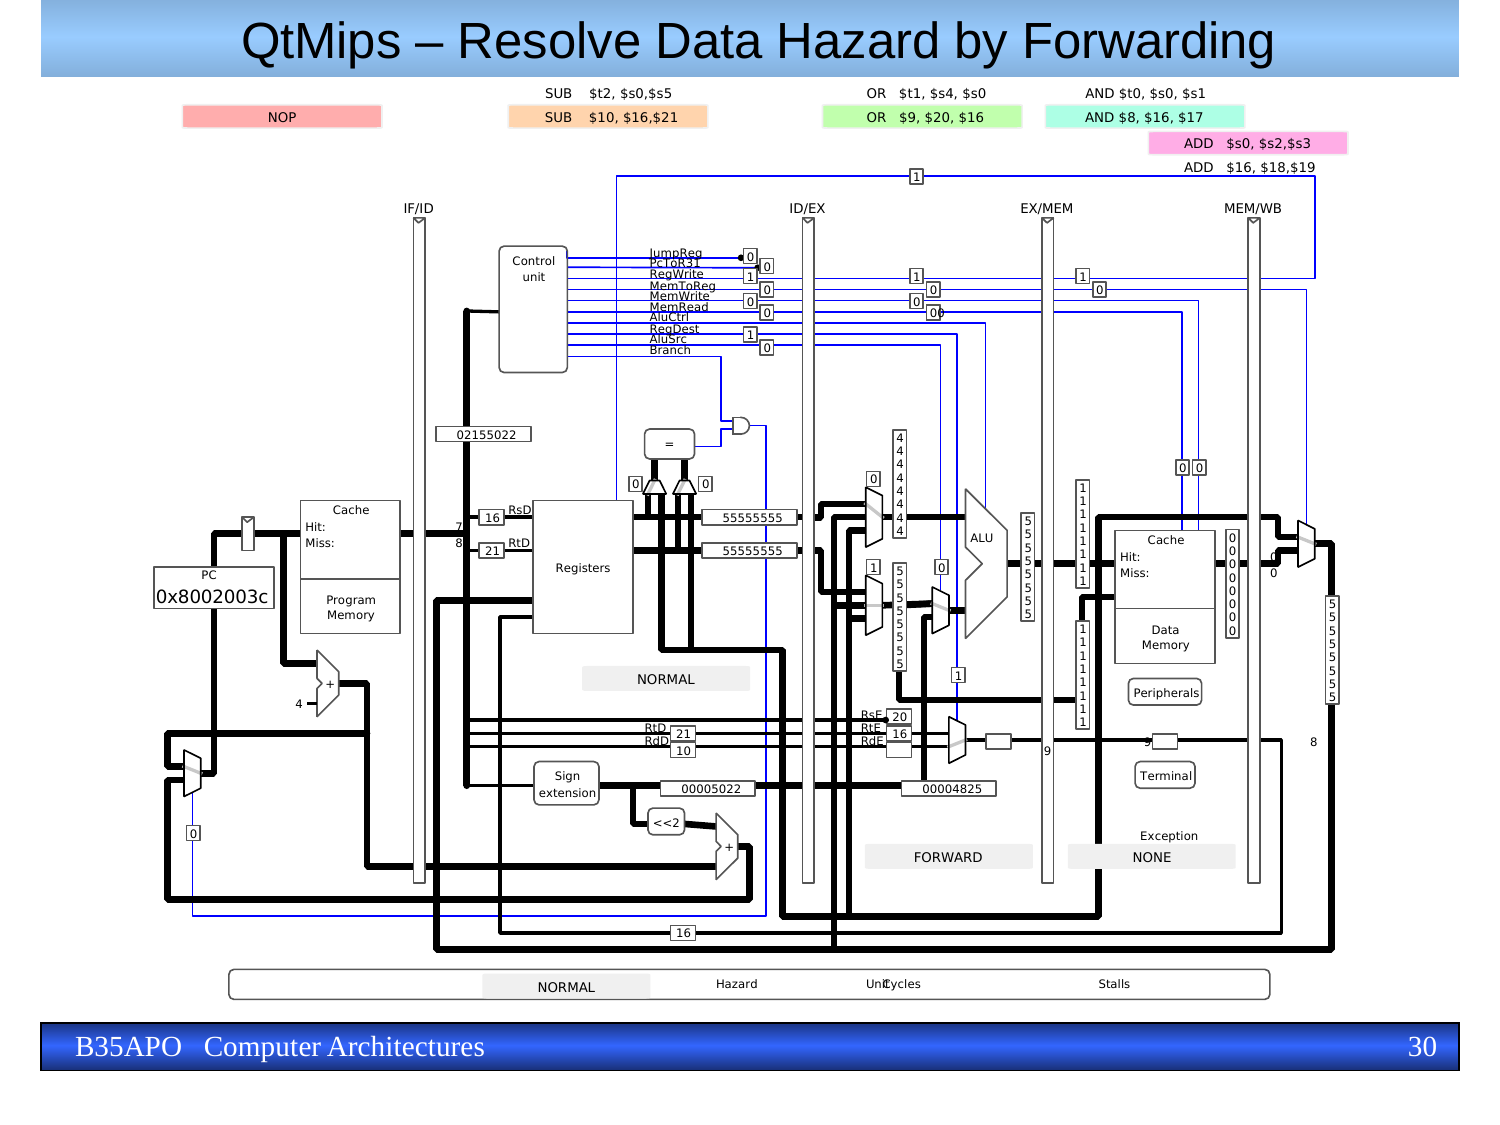

# QtMips – Resolve Data Hazard by Forwarding
SUB $t2, $s0,$s5
OR $t1, $s4, $s0
AND $t0, $s0, $s1
NOP
SUB $10, $16,$21
OR $9, $20, $16
AND $8, $16, $17
ADD $s0, $s2,$s3
ADD $16, $18,$19
1
IF/ID
ID/EX
EX/MEM
MEM/WB
JumpReg
0
Control
PcToR31
0
RegWrite
1
1
1
unit
MemToReg
0
0
0
MemWrite
0
0
MemRead
0
00
AluCtrl
RegDest
1
AluSrc
0
Branch
02155022
4
=
4
4
0
0
4
0
0
0
1
4
1
4
Cache
RsD
1
16
55555555
4
5
Hit:	7
1
4
5
0
ALU
Cache
1
Miss:	8
RtD
5
21
55555555
0
1
Hit:	0
5
0
Registers
1
0
1
5
Miss:	0
5
PC
0
1
5
5
0
0x8002003c
5
Program
5
0
5
5
5
Memory
0
5
5
1
Data
0
5
5
1
5
Memory
5
1
5
5
1
5
1
NORMAL
1
+
5
Peripherals
1
5
4
1
RsE
20
1
RtD
RtE
21
16
RdD
RdE
	9
	8
10
	9
Sign
Terminal
00005022
00004825
extension
<<2
0
Exception
+
FORWARD
NONE
16
Hazard	Unit
Cycles
Stalls
NORMAL
B35APO Computer Architectures
30